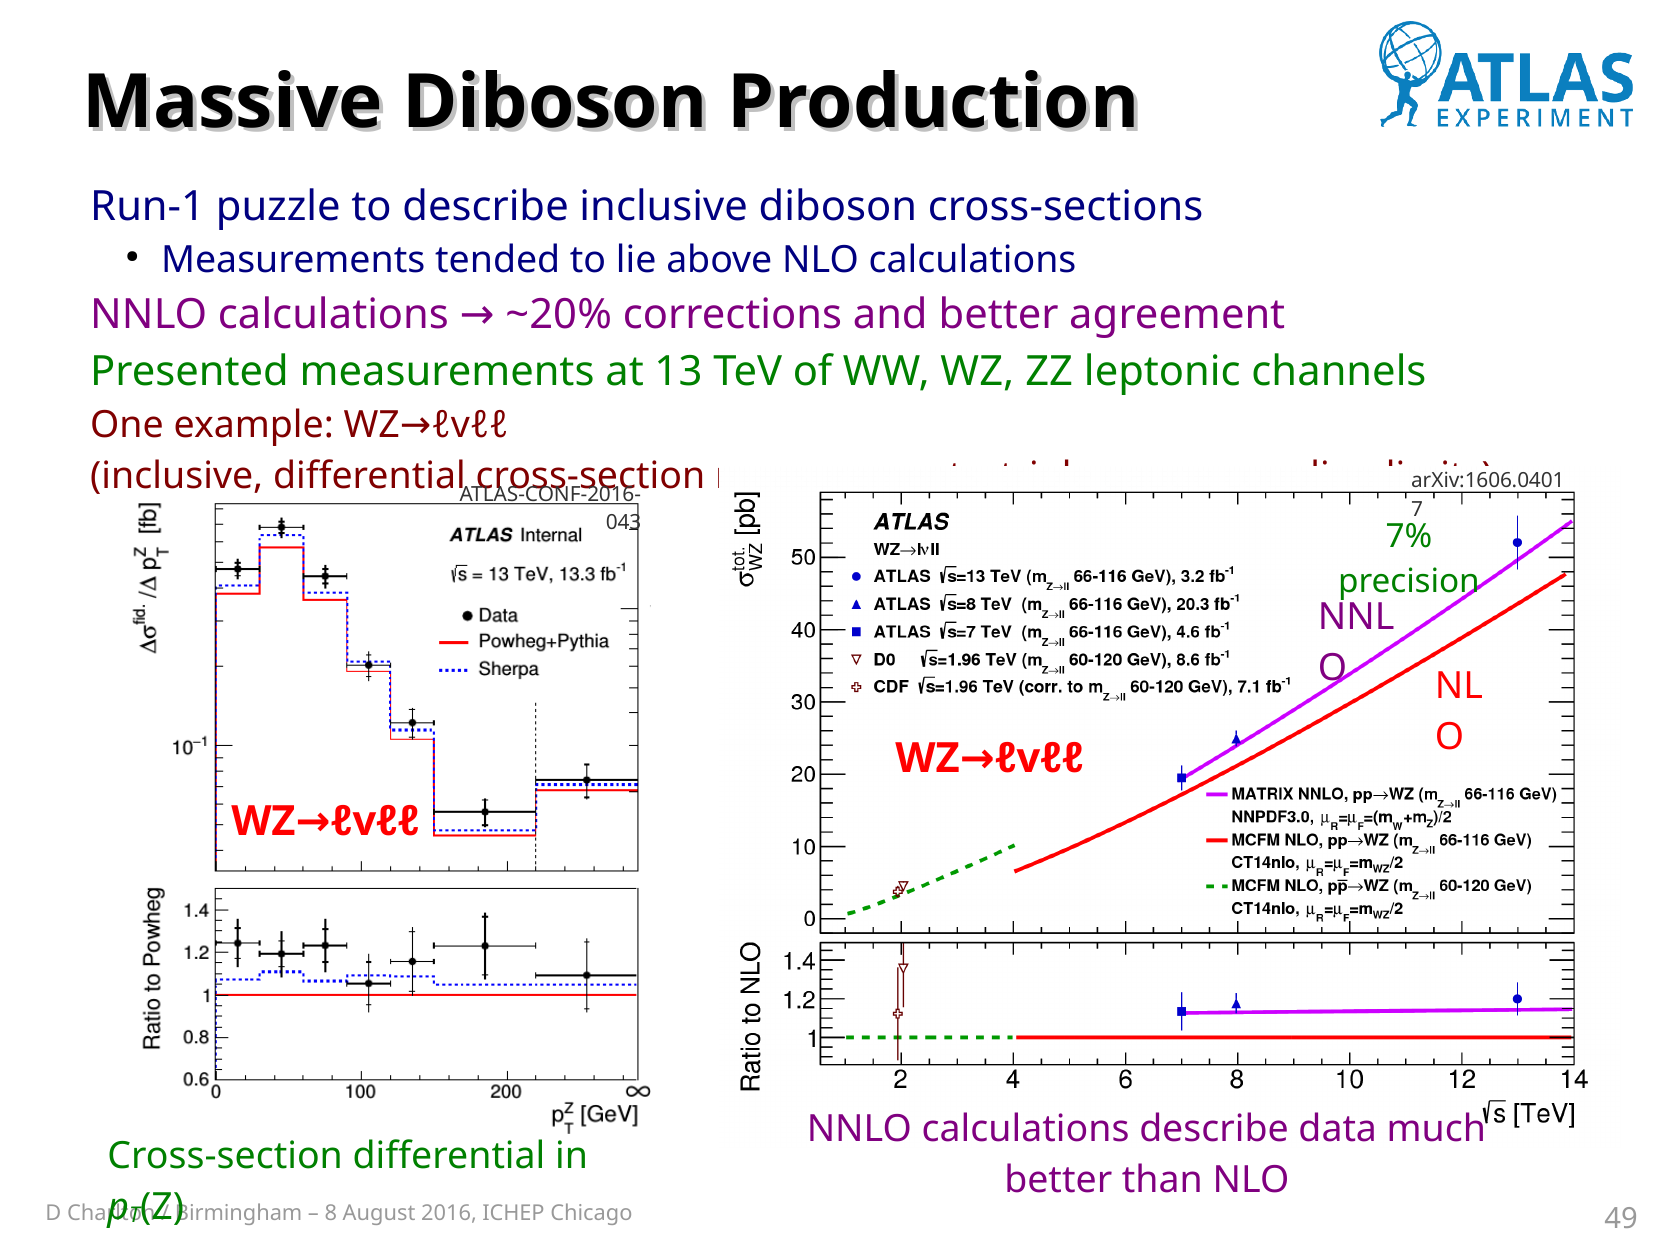

# Massive Diboson Production
Run-1 puzzle to describe inclusive diboson cross-sections
Measurements tended to lie above NLO calculations
NNLO calculations → ~20% corrections and better agreement
Presented measurements at 13 TeV of WW, WZ, ZZ leptonic channels
One example: WZ→ℓvℓℓ
(inclusive, differential cross-section measurements, triple gauge coupling limits)
arXiv:1606.04017
ATLAS-CONF-2016-043
7% precision
NNLO
NLO
WZ→ℓvℓℓ
WZ→ℓvℓℓ
NNLO calculations describe data much better than NLO
Cross-section differential in pT(Z)